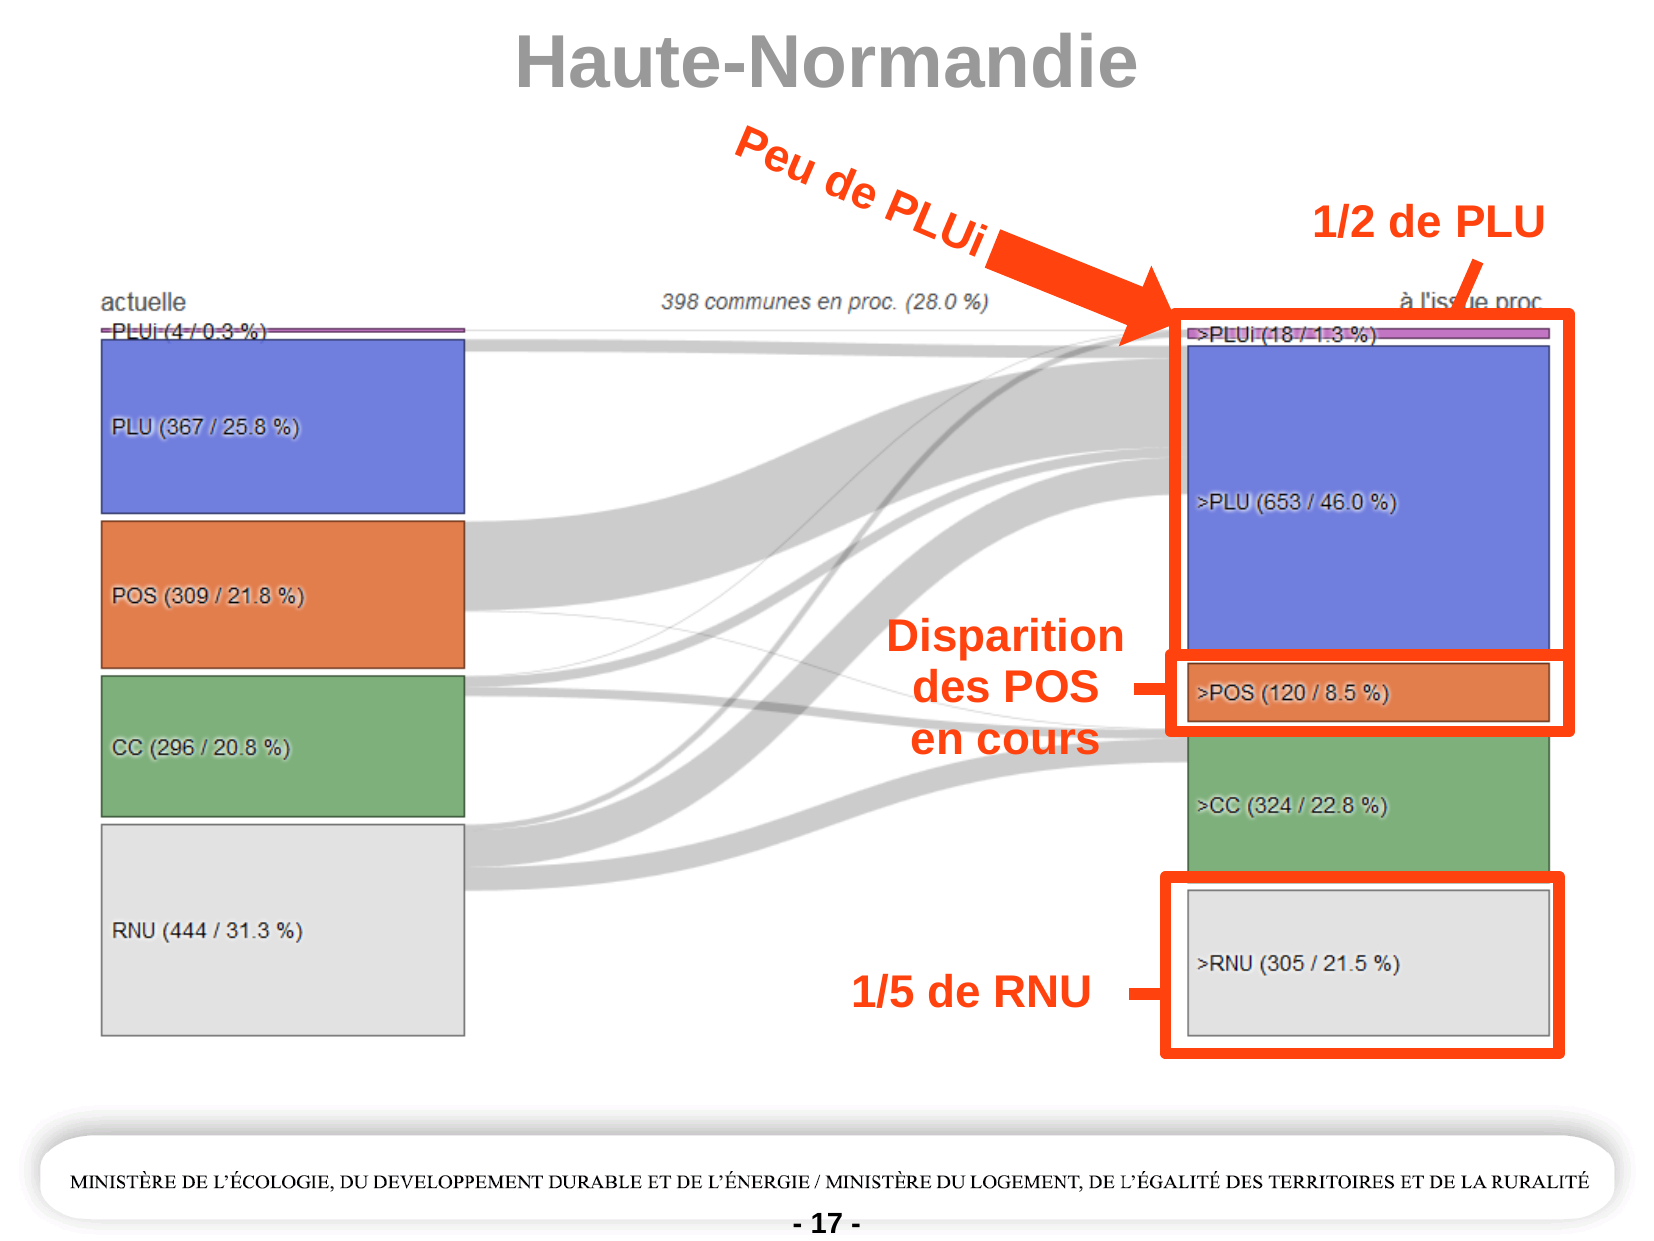

# Haute-Normandie
Peu de PLUi
1/2 de PLU
Disparition
des POS
en cours
1/5 de RNU